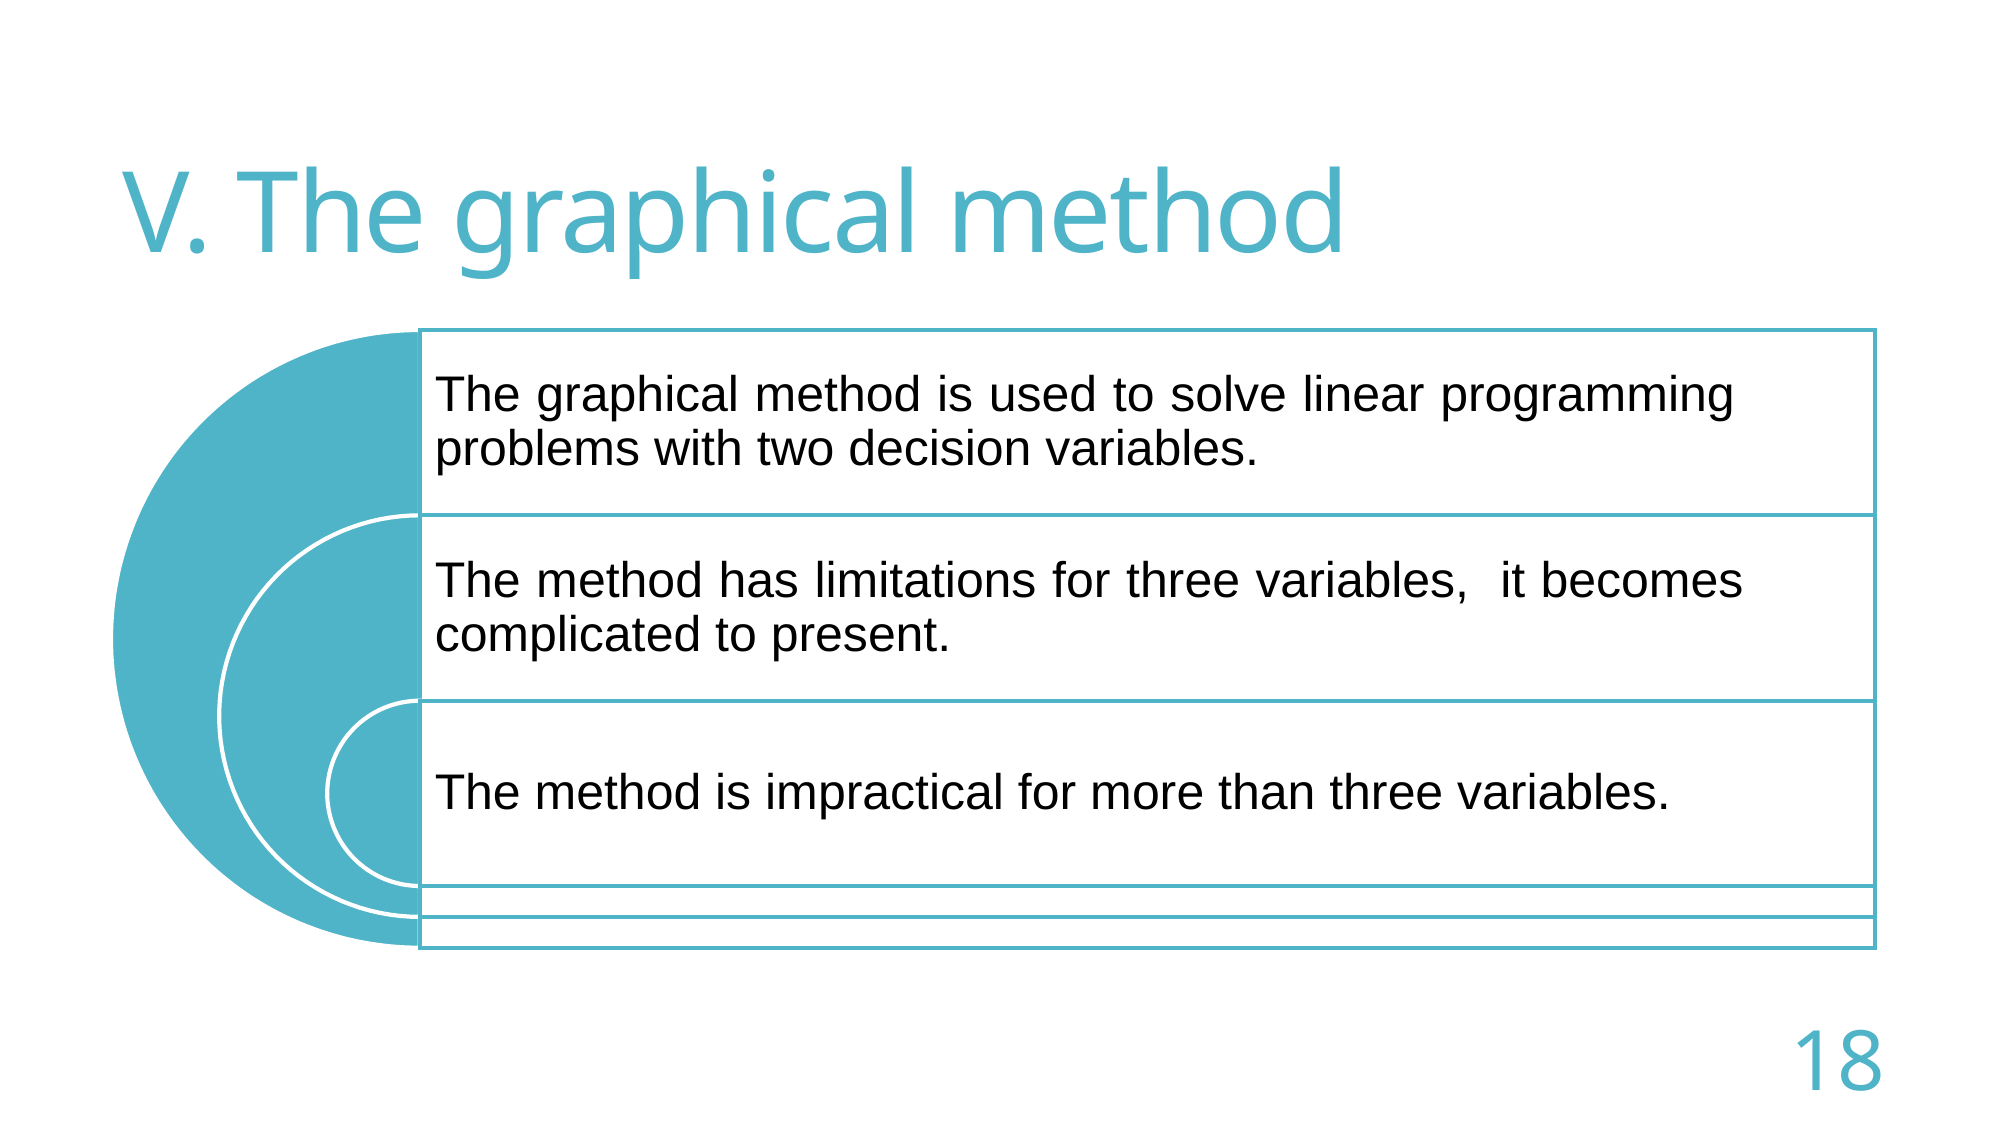

V. The graphical method
The graphical method is used to solve linear programming problems with two decision variables.
The method has limitations for three variables, it becomes complicated to present.
The method is impractical for more than three variables.